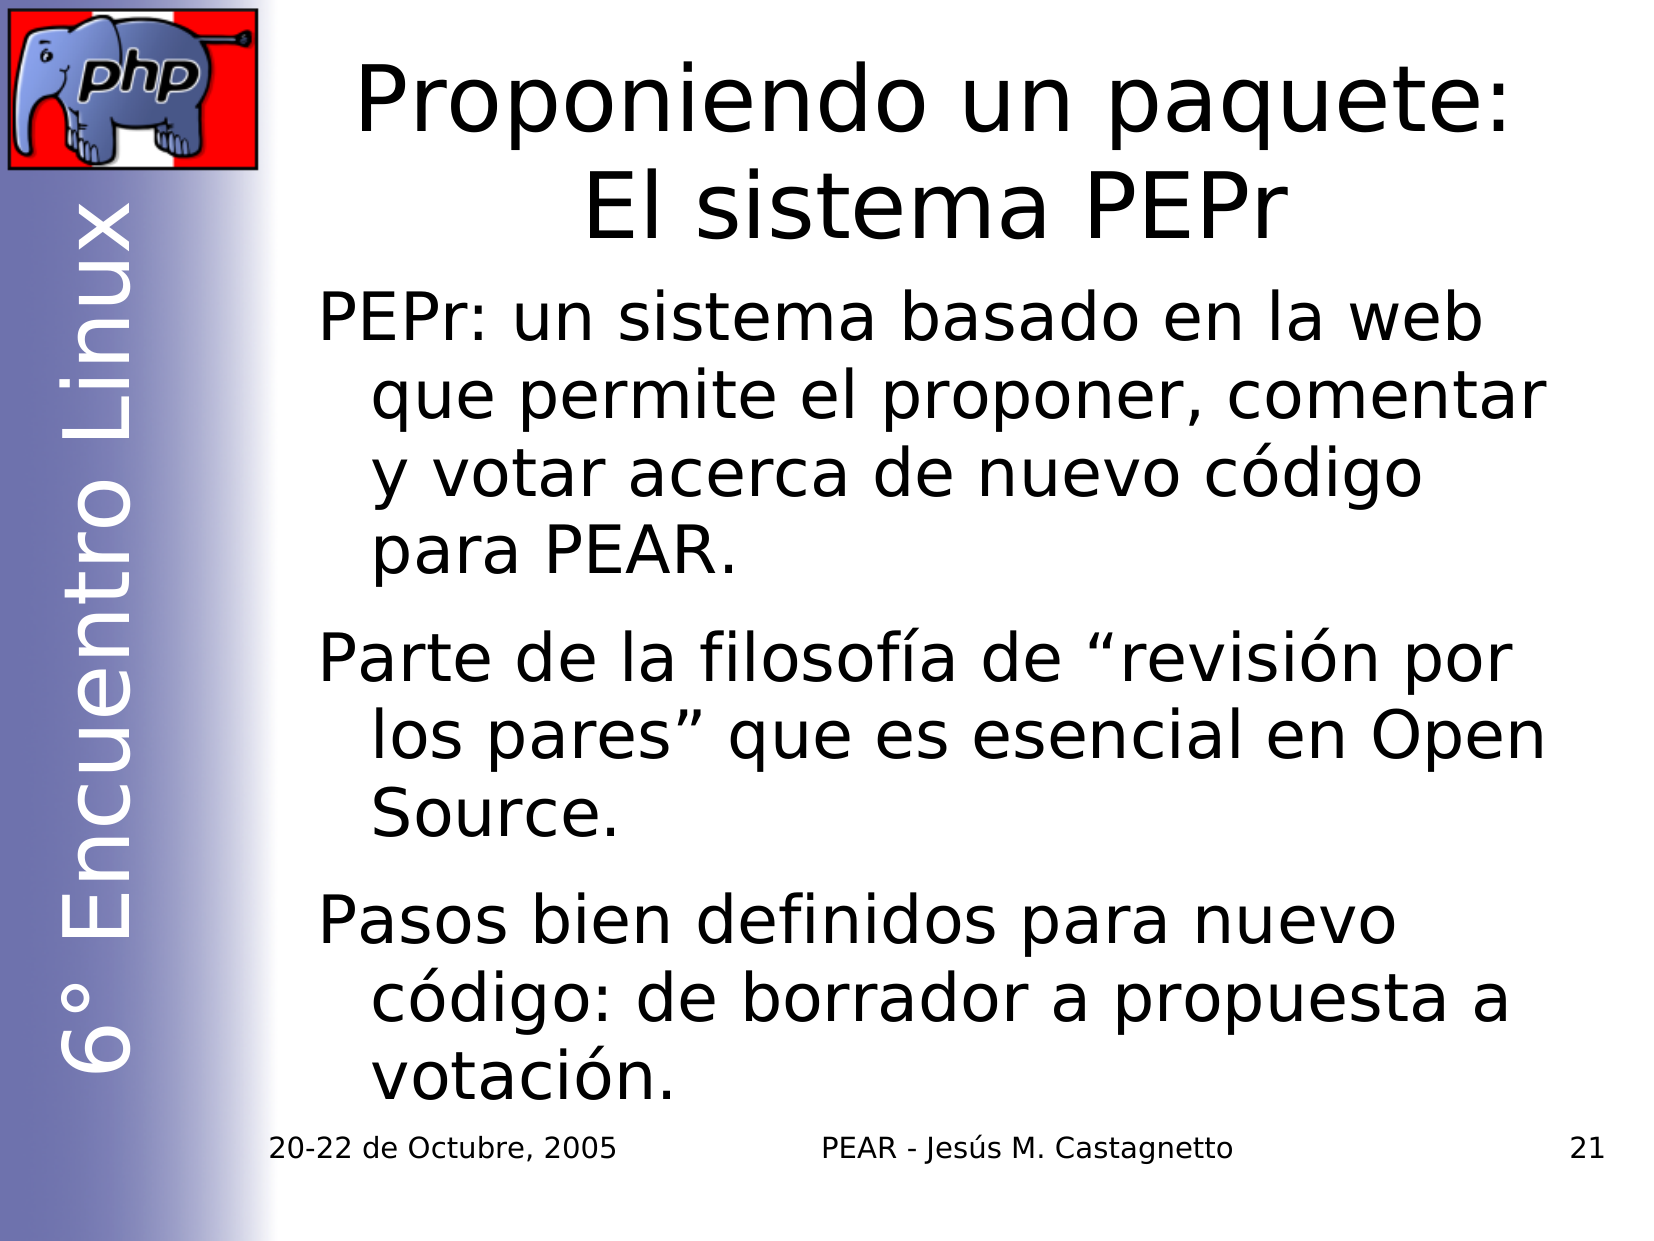

# Proponiendo un paquete: El sistema PEPr
PEPr: un sistema basado en la web que permite el proponer, comentar y votar acerca de nuevo código para PEAR.
Parte de la filosofía de “revisión por los pares” que es esencial en Open Source.
Pasos bien definidos para nuevo código: de borrador a propuesta a votación.
20-22 de Octubre, 2005
PEAR - Jesús M. Castagnetto
21